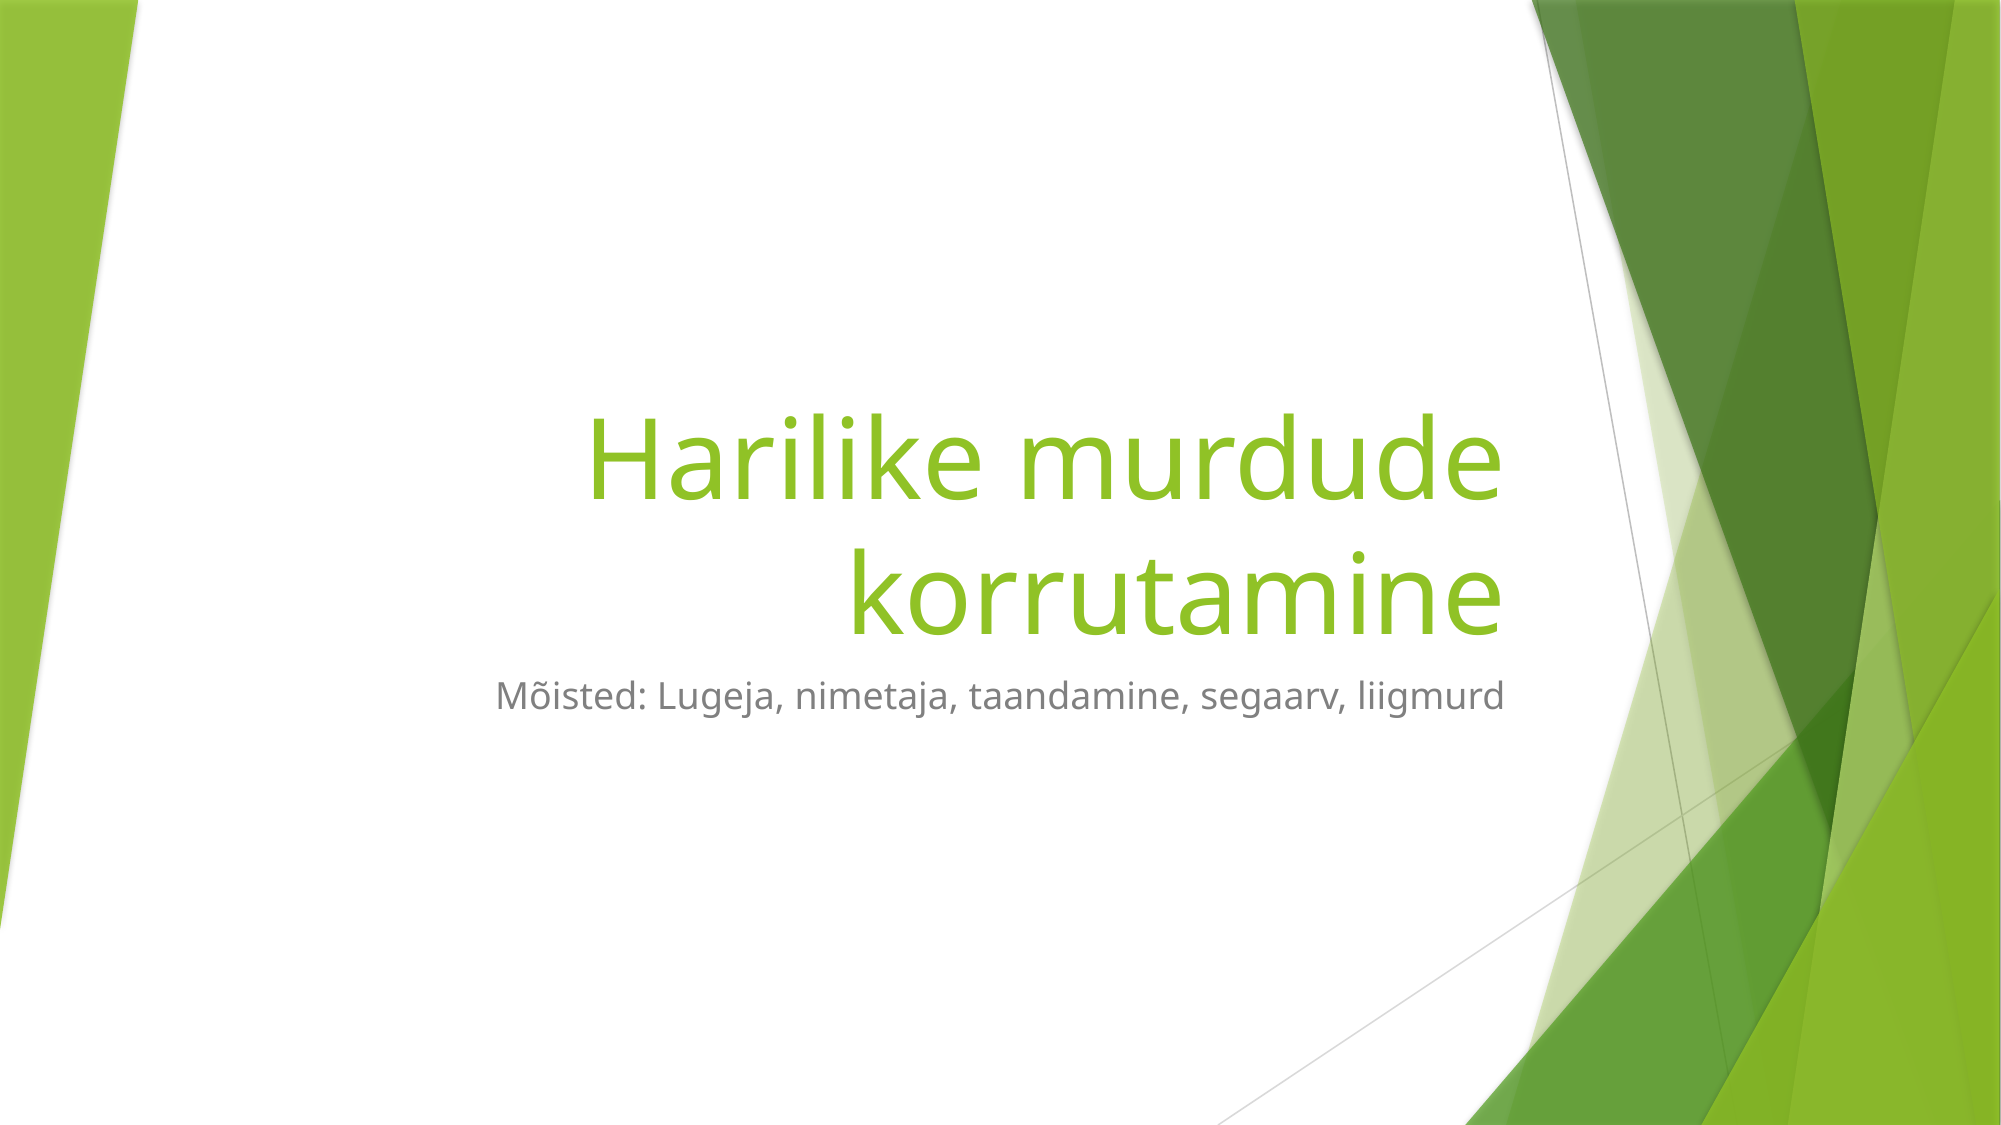

# Harilike murdude korrutamine
Mõisted: Lugeja, nimetaja, taandamine, segaarv, liigmurd